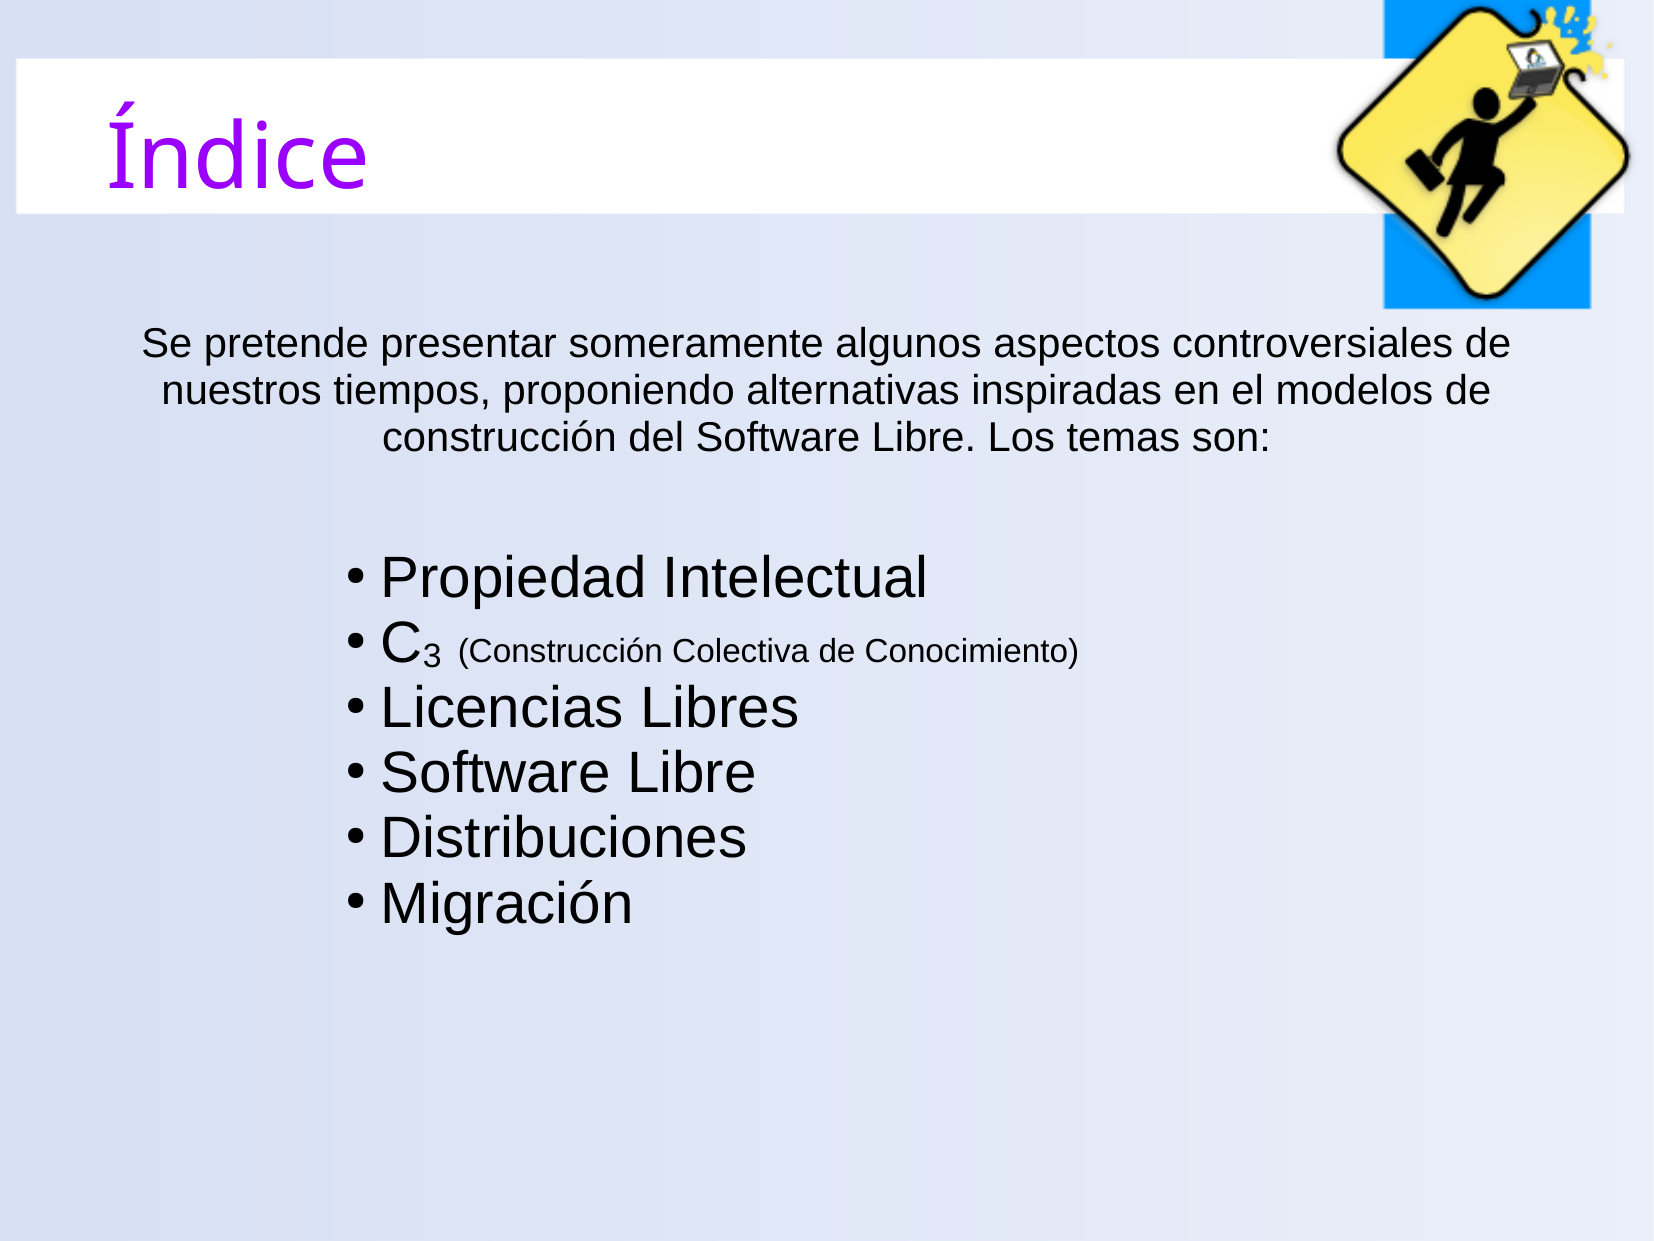

# Índice
Se pretende presentar someramente algunos aspectos controversiales de nuestros tiempos, proponiendo alternativas inspiradas en el modelos de construcción del Software Libre. Los temas son:
Propiedad Intelectual
C3 (Construcción Colectiva de Conocimiento)
Licencias Libres
Software Libre
Distribuciones
Migración